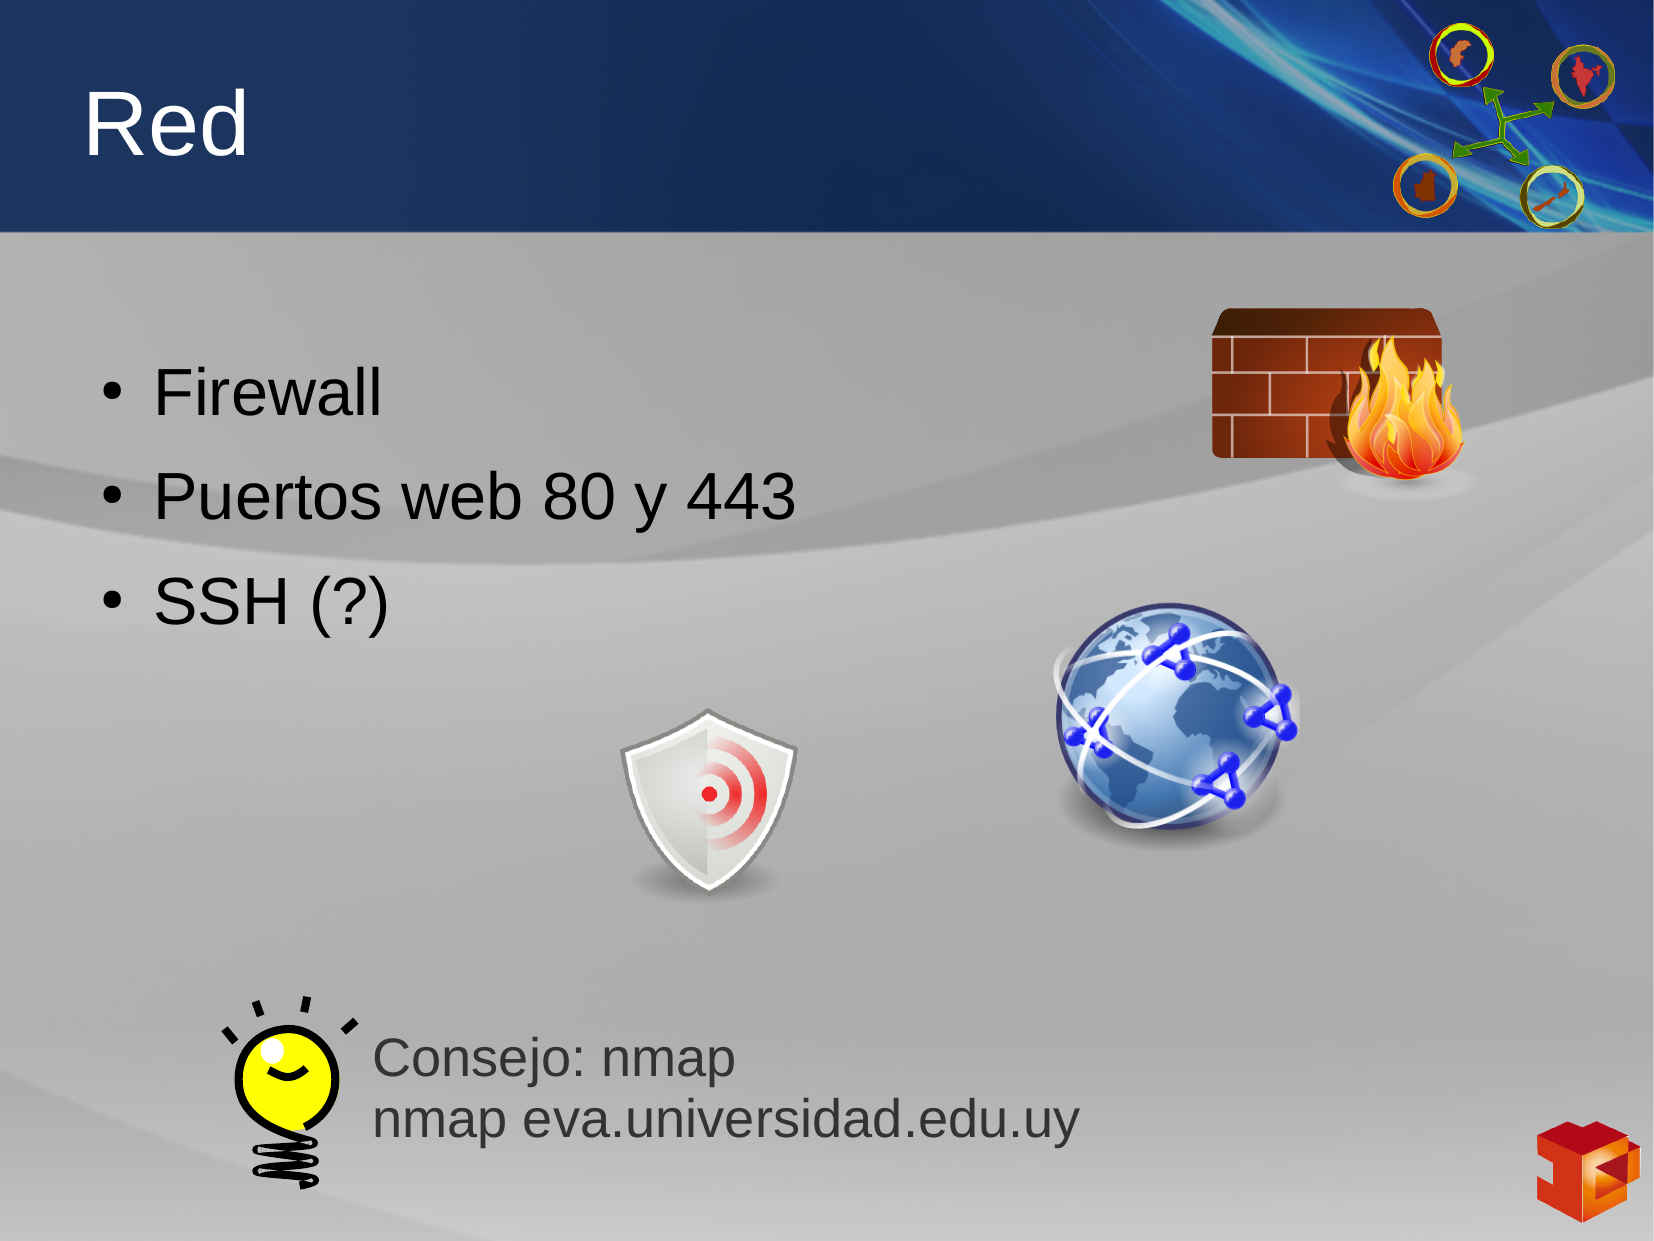

# Red
Firewall
Puertos web 80 y 443
SSH (?)
Consejo: nmap
nmap eva.universidad.edu.uy